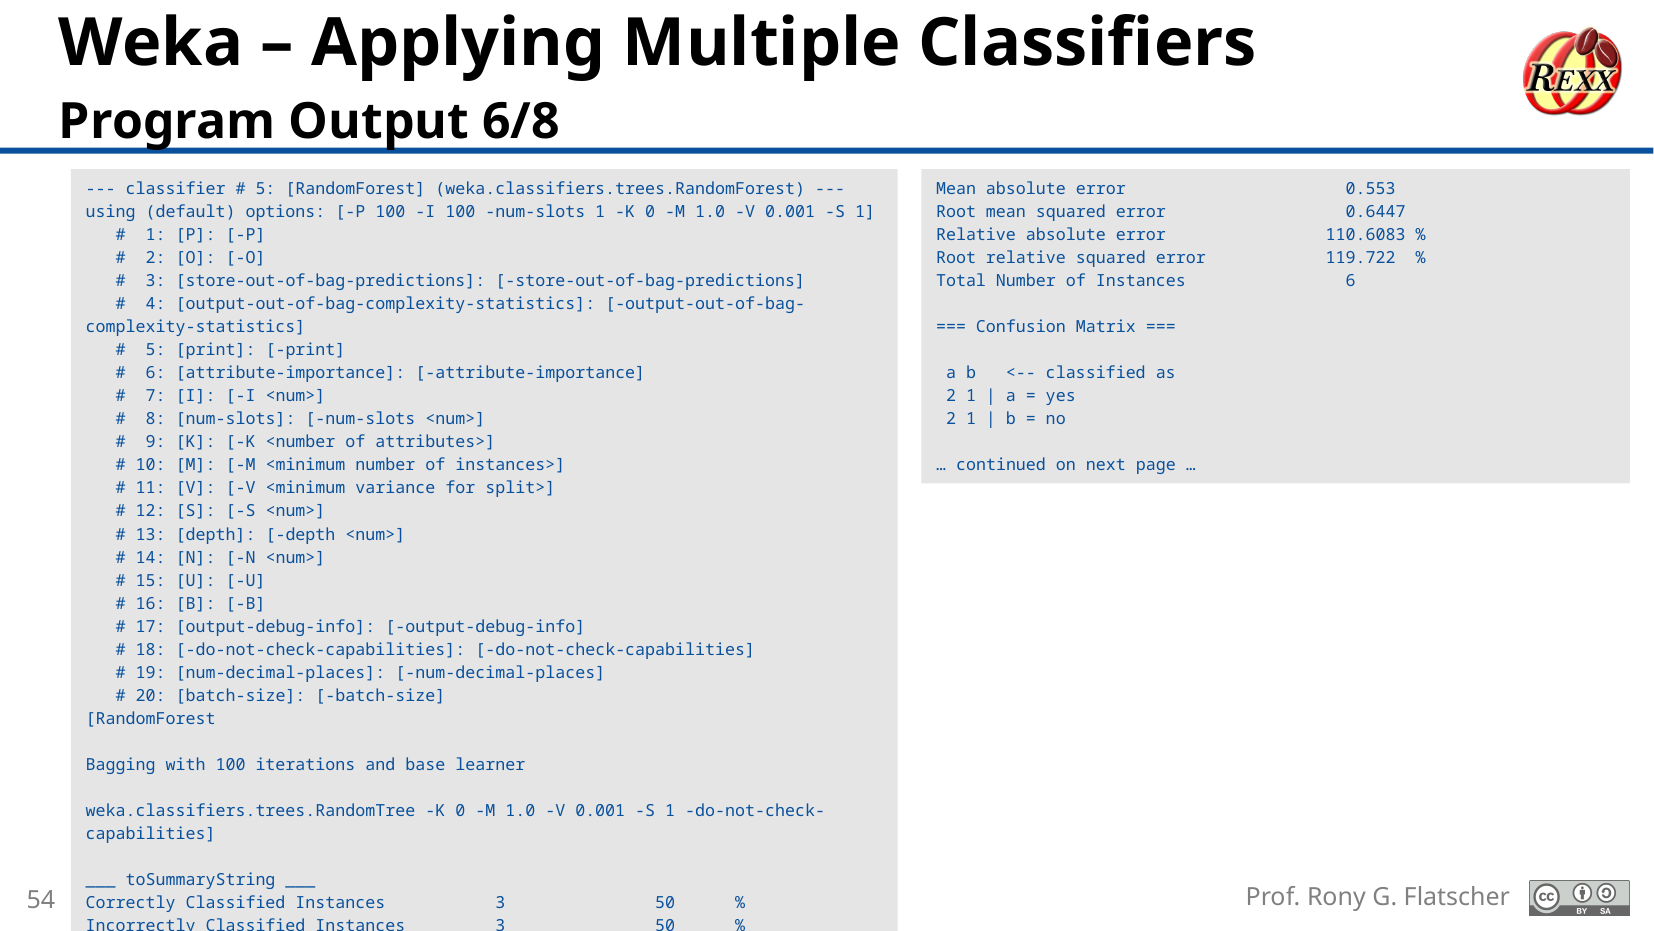

# Weka – Applying Multiple Classifiers Program Output 6/8
--- classifier # 5: [RandomForest] (weka.classifiers.trees.RandomForest) ---
using (default) options: [-P 100 -I 100 -num-slots 1 -K 0 -M 1.0 -V 0.001 -S 1]
 # 1: [P]: [-P]
 # 2: [O]: [-O]
 # 3: [store-out-of-bag-predictions]: [-store-out-of-bag-predictions]
 # 4: [output-out-of-bag-complexity-statistics]: [-output-out-of-bag-complexity-statistics]
 # 5: [print]: [-print]
 # 6: [attribute-importance]: [-attribute-importance]
 # 7: [I]: [-I <num>]
 # 8: [num-slots]: [-num-slots <num>]
 # 9: [K]: [-K <number of attributes>]
 # 10: [M]: [-M <minimum number of instances>]
 # 11: [V]: [-V <minimum variance for split>]
 # 12: [S]: [-S <num>]
 # 13: [depth]: [-depth <num>]
 # 14: [N]: [-N <num>]
 # 15: [U]: [-U]
 # 16: [B]: [-B]
 # 17: [output-debug-info]: [-output-debug-info]
 # 18: [-do-not-check-capabilities]: [-do-not-check-capabilities]
 # 19: [num-decimal-places]: [-num-decimal-places]
 # 20: [batch-size]: [-batch-size]
[RandomForest
Bagging with 100 iterations and base learner
weka.classifiers.trees.RandomTree -K 0 -M 1.0 -V 0.001 -S 1 -do-not-check-capabilities]
___ toSummaryString ___
Correctly Classified Instances 3 50 %
Incorrectly Classified Instances 3 50 %
Kappa statistic 0
Mean absolute error 0.553
Root mean squared error 0.6447
Relative absolute error 110.6083 %
Root relative squared error 119.722 %
Total Number of Instances 6
=== Confusion Matrix ===
 a b <-- classified as
 2 1 | a = yes
 2 1 | b = no
… continued on next page …